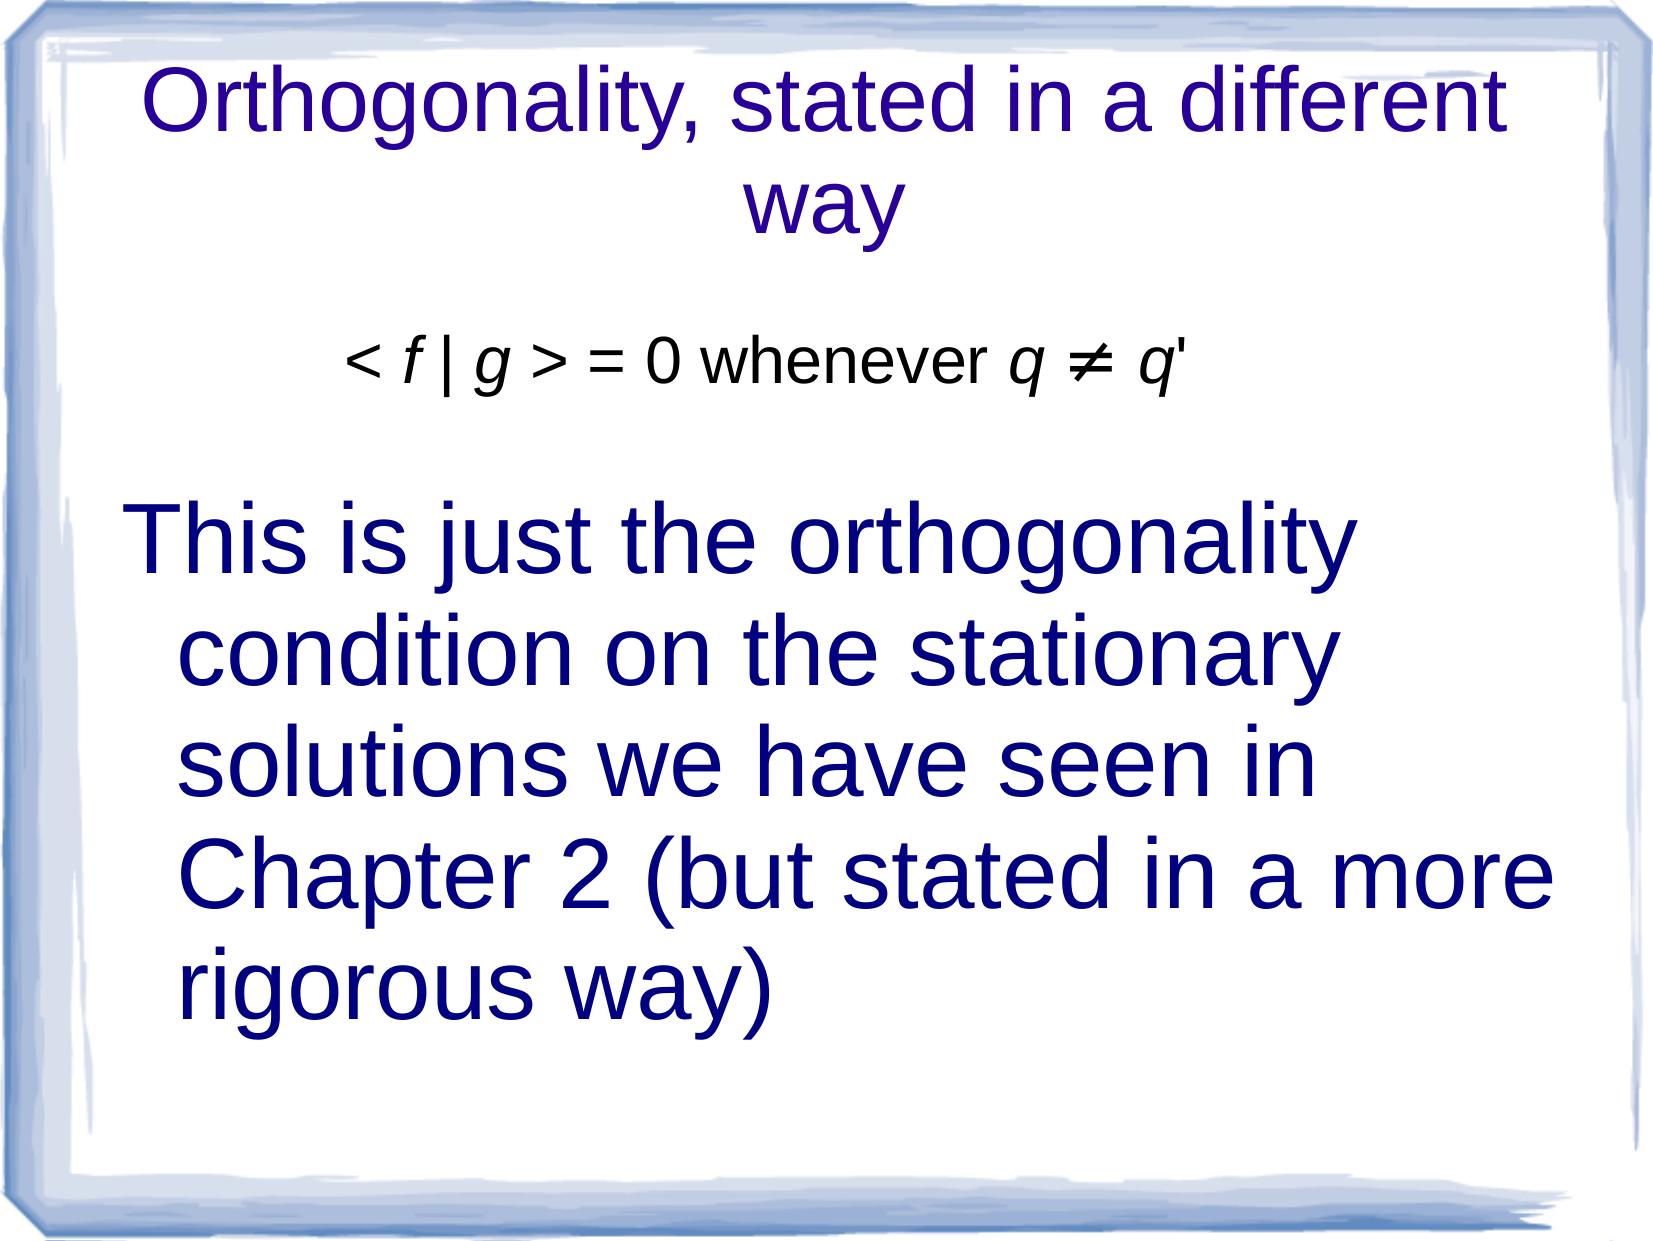

# Orthogonality, stated in a different way
< f | g > = 0 whenever q ≠ q'
This is just the orthogonality condition on the stationary solutions we have seen in Chapter 2 (but stated in a more rigorous way)